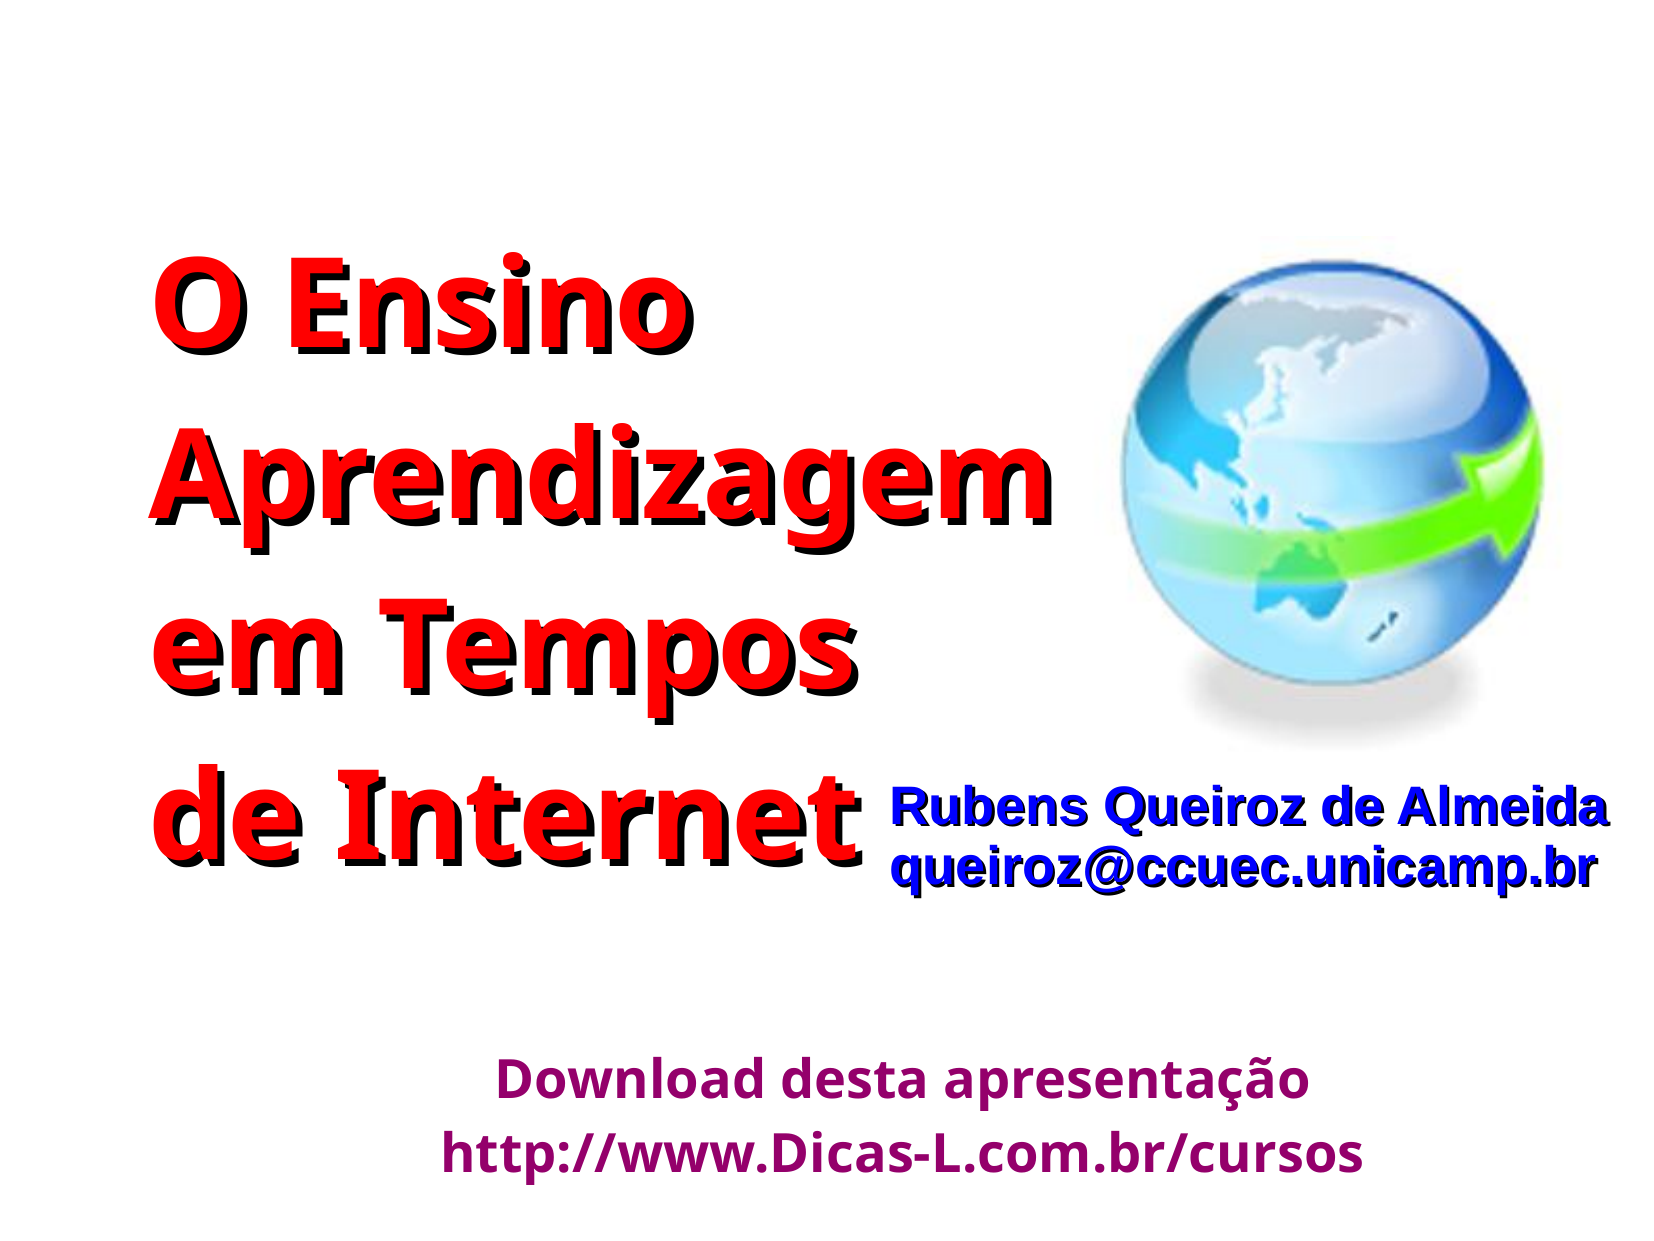

O Ensino
Aprendizagem
em Tempos
de Internet
Rubens Queiroz de Almeida
queiroz@ccuec.unicamp.br
Download desta apresentação
http://www.Dicas-L.com.br/cursos